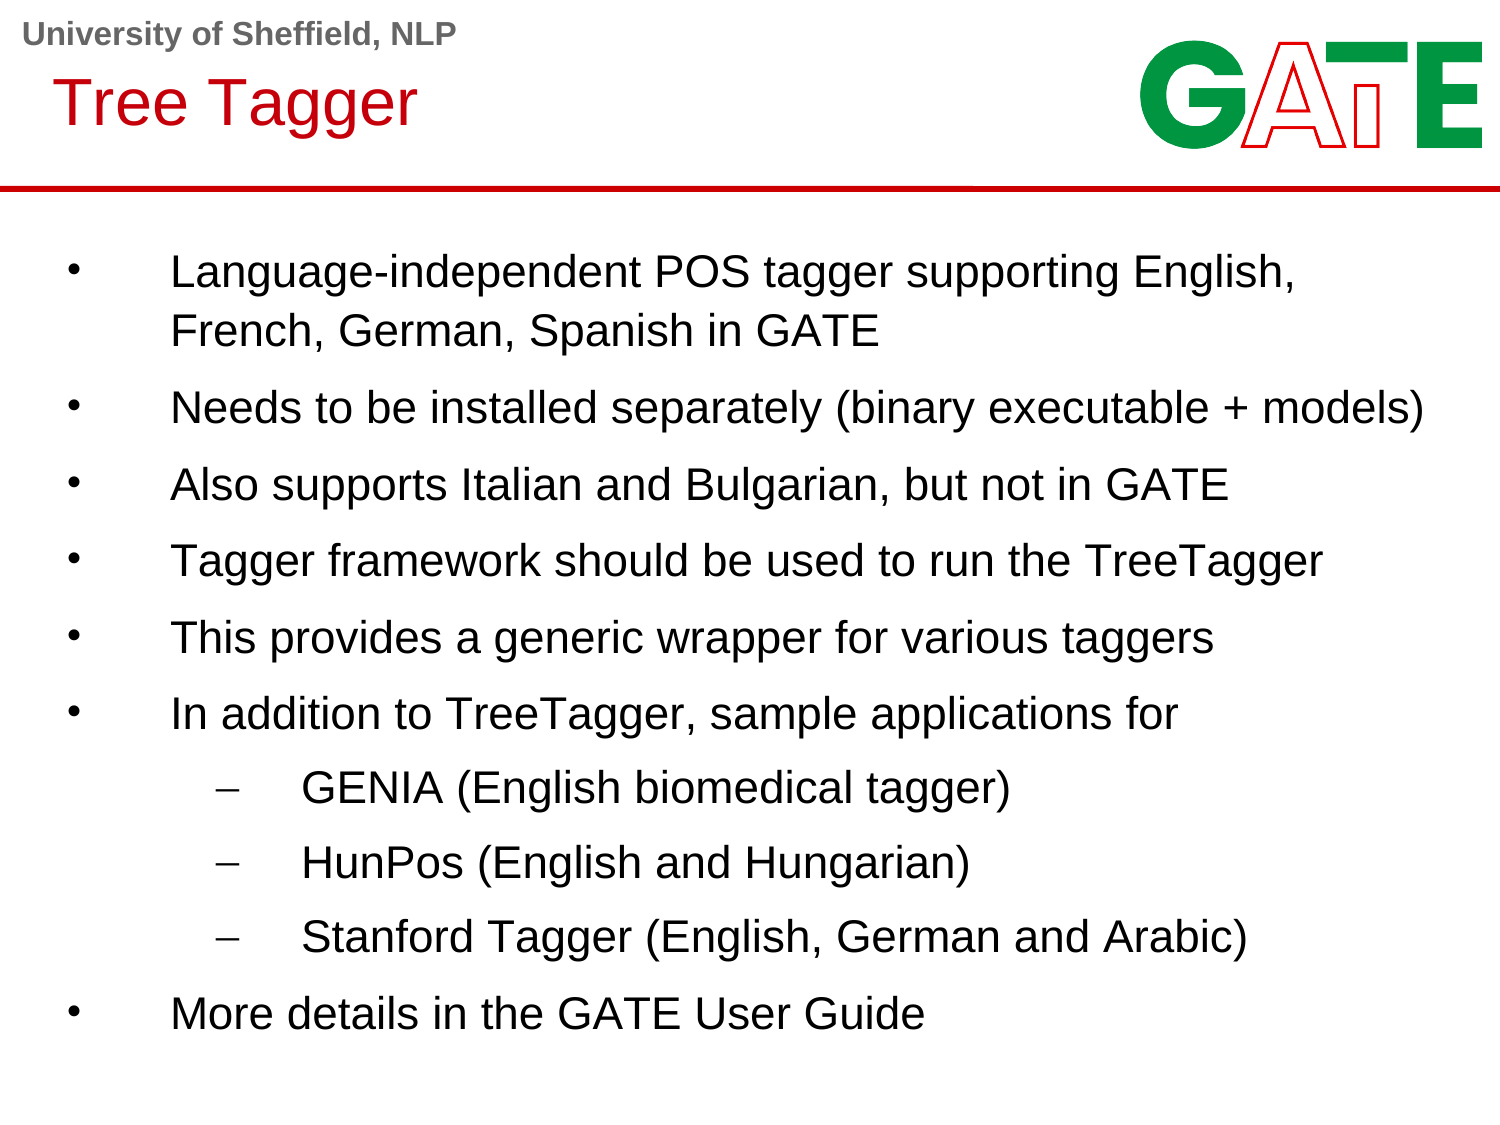

# Tree Tagger
Language-independent POS tagger supporting English, French, German, Spanish in GATE
Needs to be installed separately (binary executable + models)
Also supports Italian and Bulgarian, but not in GATE
Tagger framework should be used to run the TreeTagger
This provides a generic wrapper for various taggers
In addition to TreeTagger, sample applications for
GENIA (English biomedical tagger)
HunPos (English and Hungarian)
Stanford Tagger (English, German and Arabic)
More details in the GATE User Guide